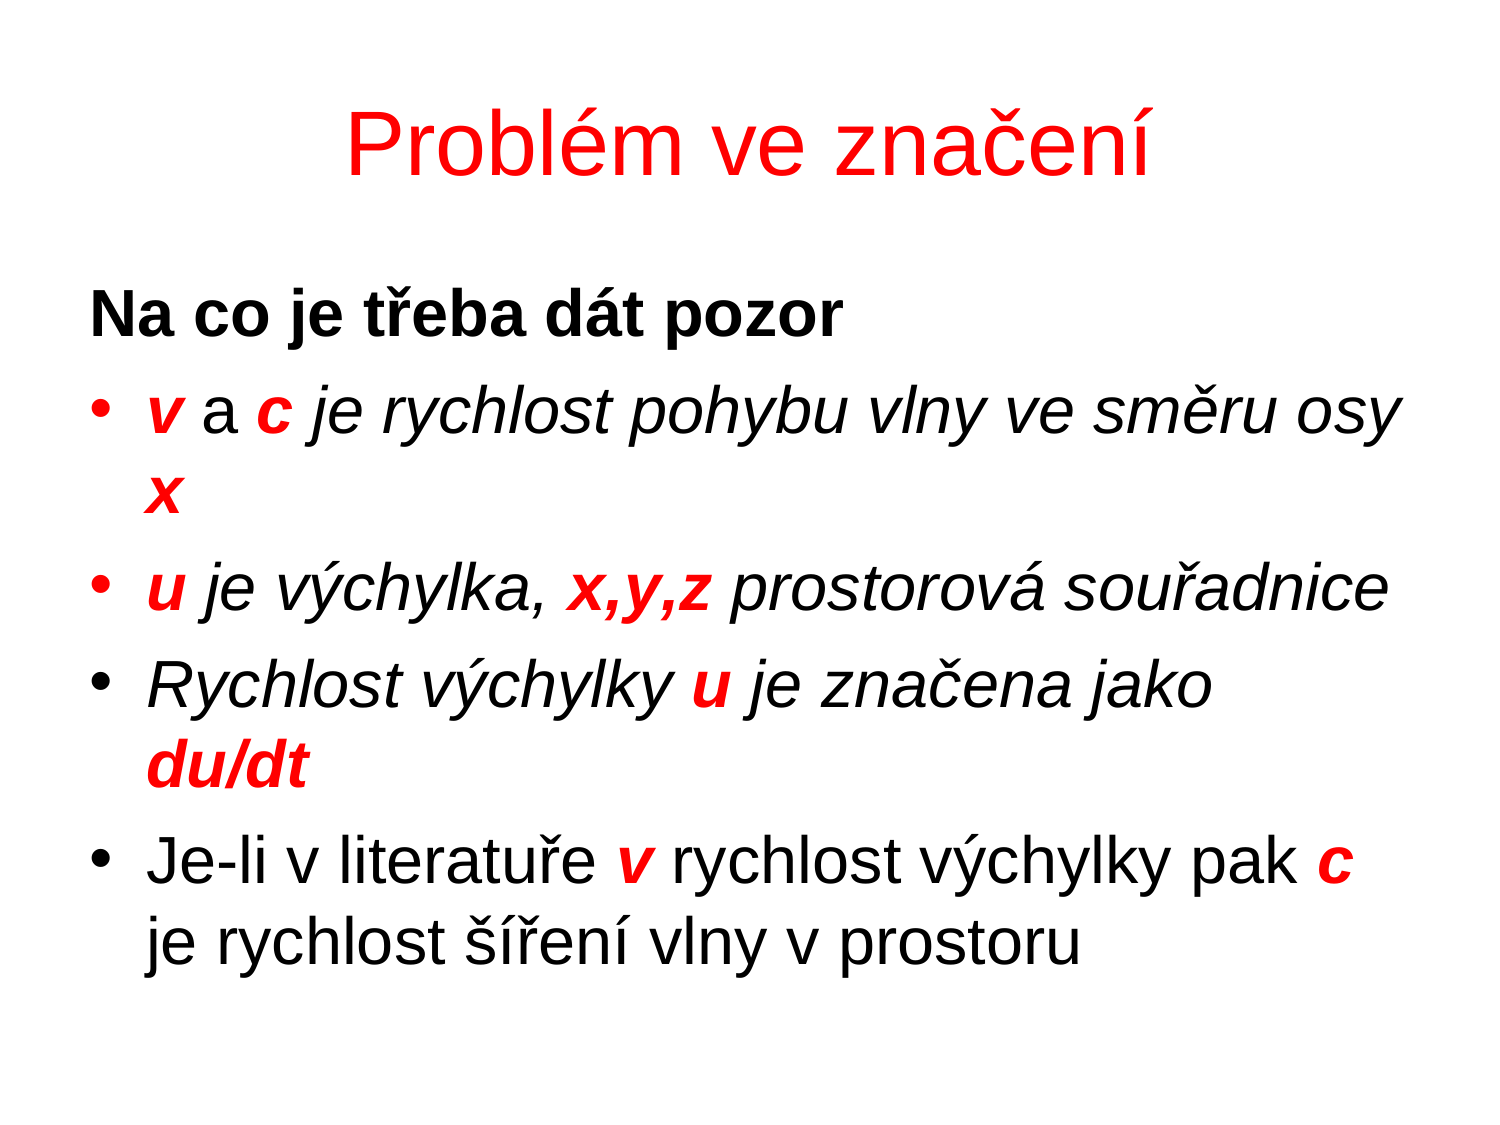

# Problém ve značení
Na co je třeba dát pozor
v a c je rychlost pohybu vlny ve směru osy x
u je výchylka, x,y,z prostorová souřadnice
Rychlost výchylky u je značena jako du/dt
Je-li v literatuře v rychlost výchylky pak c je rychlost šíření vlny v prostoru